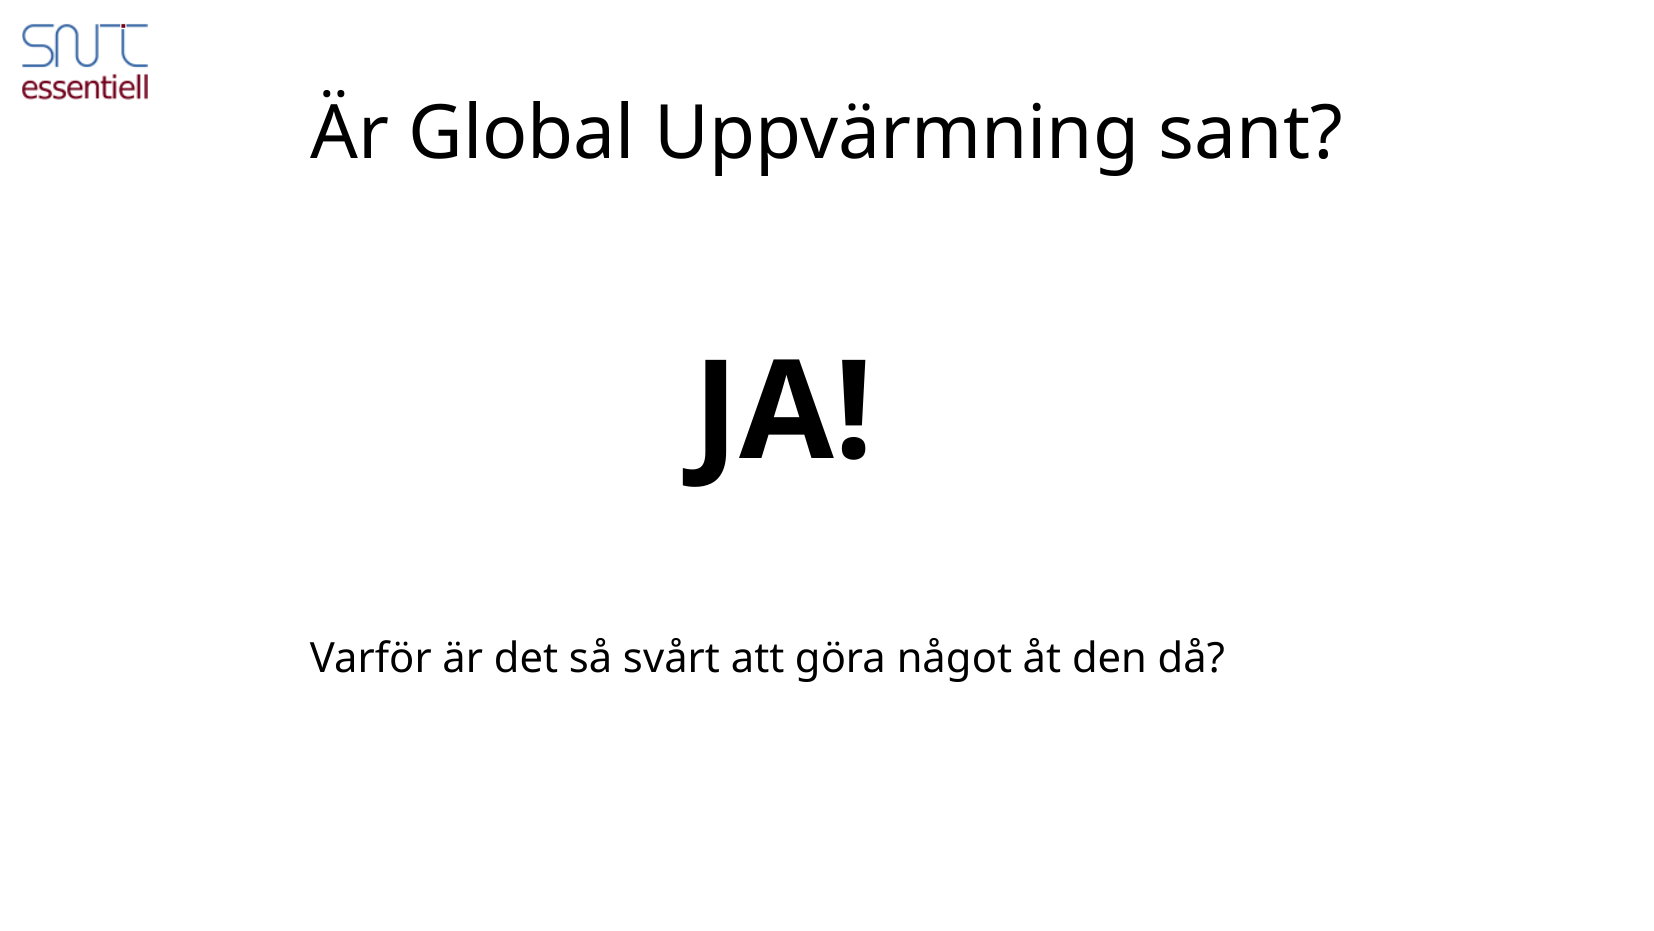

# Är Global Uppvärmning sant?
JA!
Varför är det så svårt att göra något åt den då?